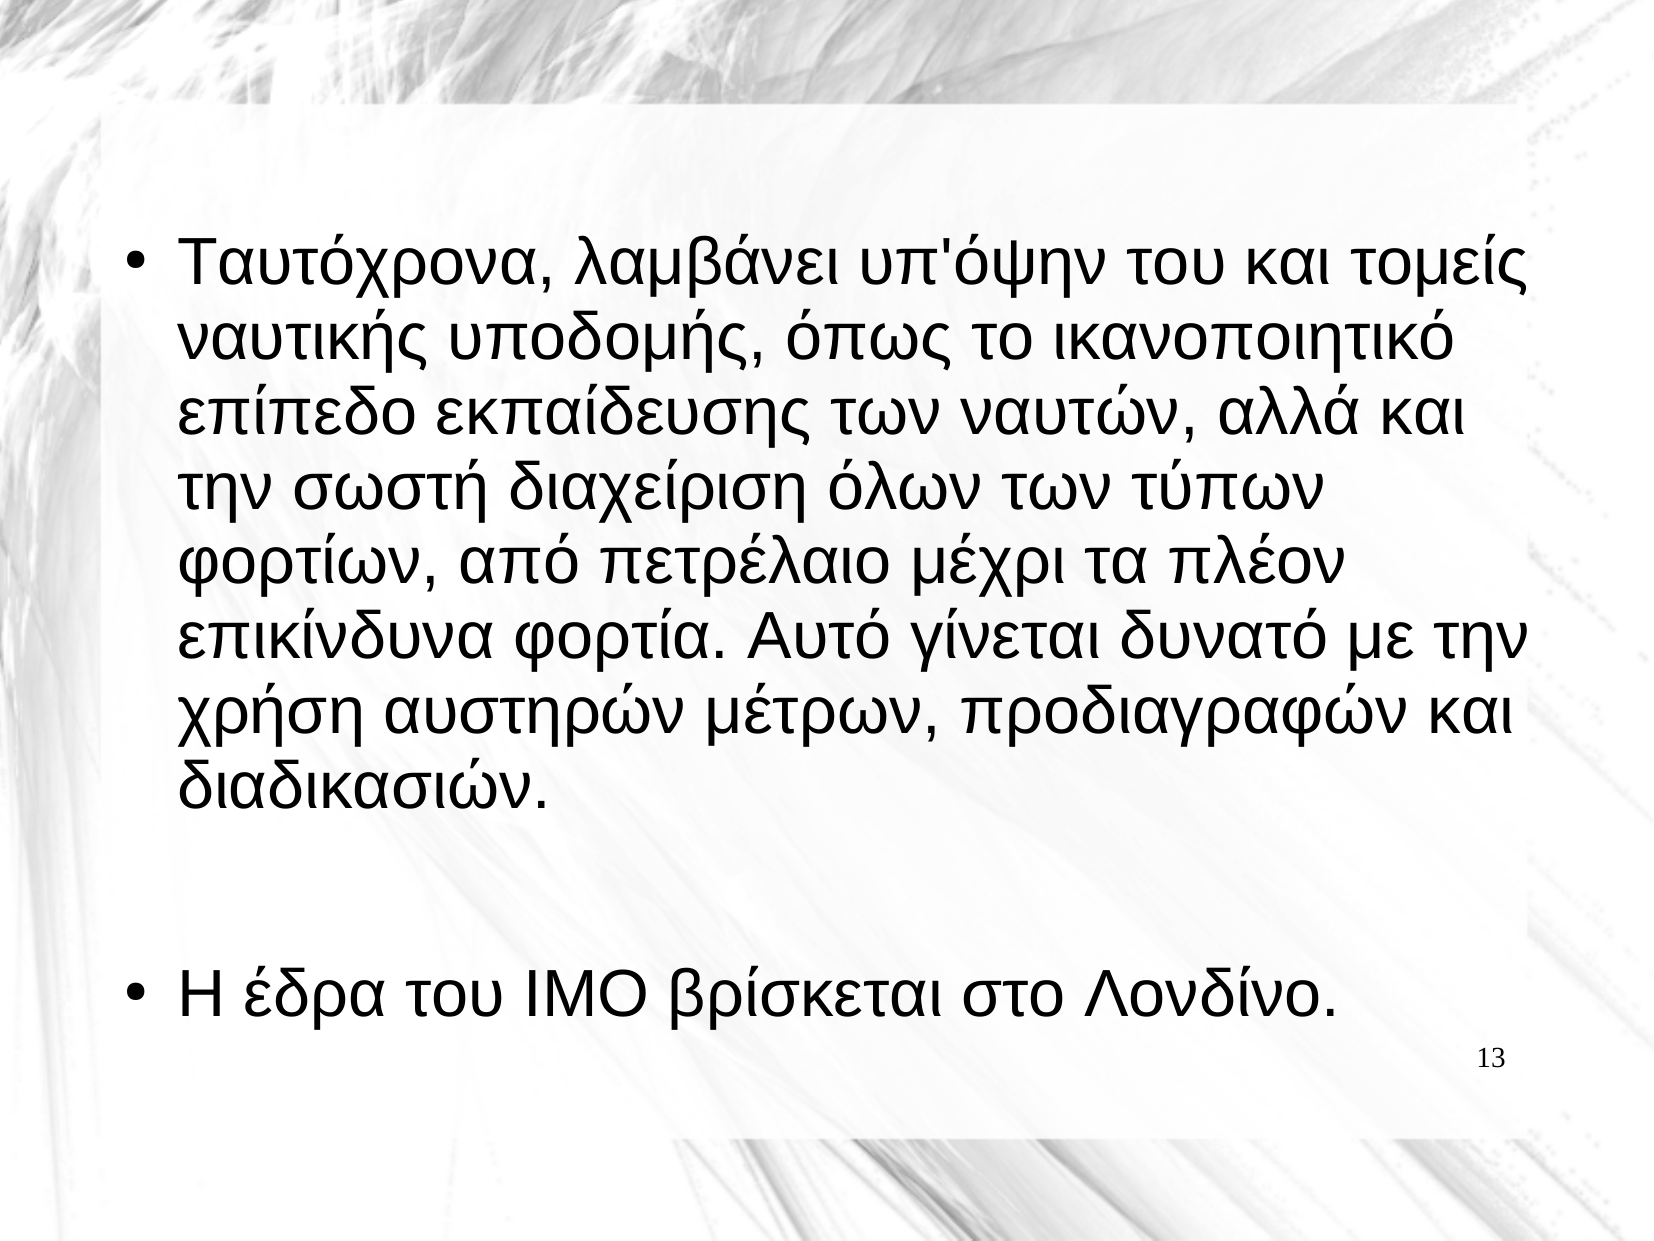

# Ταυτόχρονα, λαμβάνει υπ'όψην του και τομείς ναυτικής υποδομής, όπως το ικανοποιητικό επίπεδο εκπαίδευσης των ναυτών, αλλά και την σωστή διαχείριση όλων των τύπων φορτίων, από πετρέλαιο μέχρι τα πλέον επικίνδυνα φορτία. Αυτό γίνεται δυνατό με την χρήση αυστηρών μέτρων, προδιαγραφών και διαδικασιών.
Η έδρα του ΙΜΟ βρίσκεται στο Λονδίνο.
13